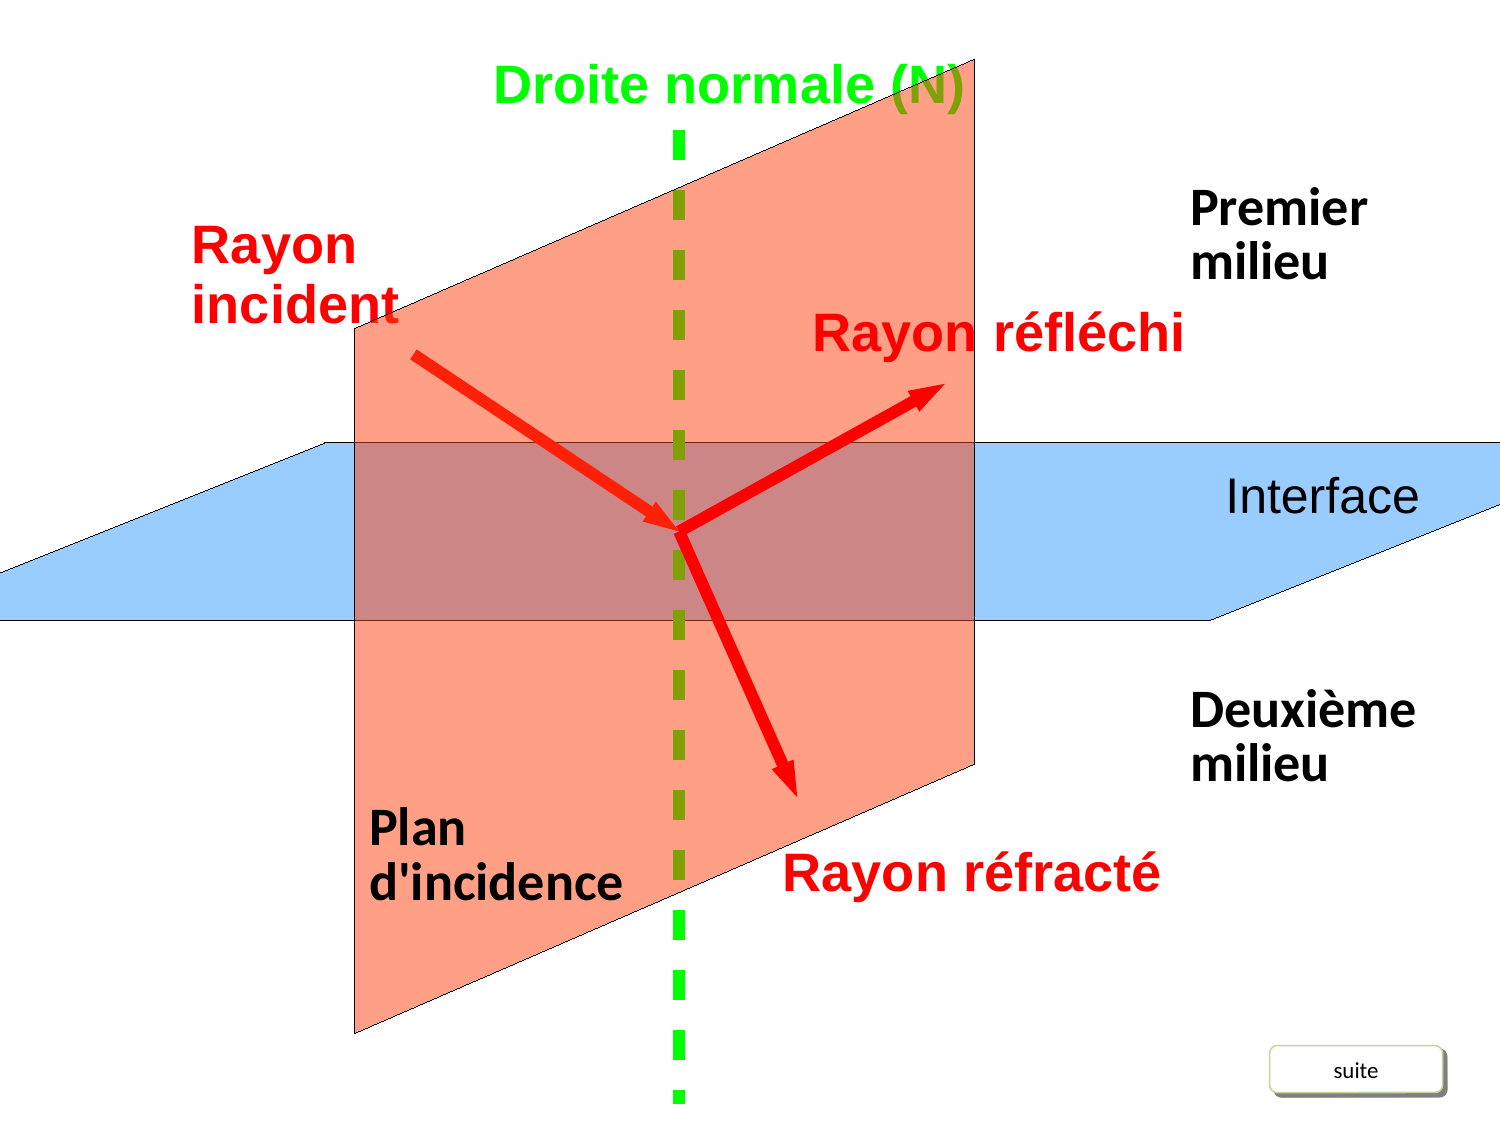

Droite normale (N)
Premier milieu
Rayon incident
Rayon réfléchi
Interface
Deuxième milieu
Plan d'incidence
Rayon réfracté
suite